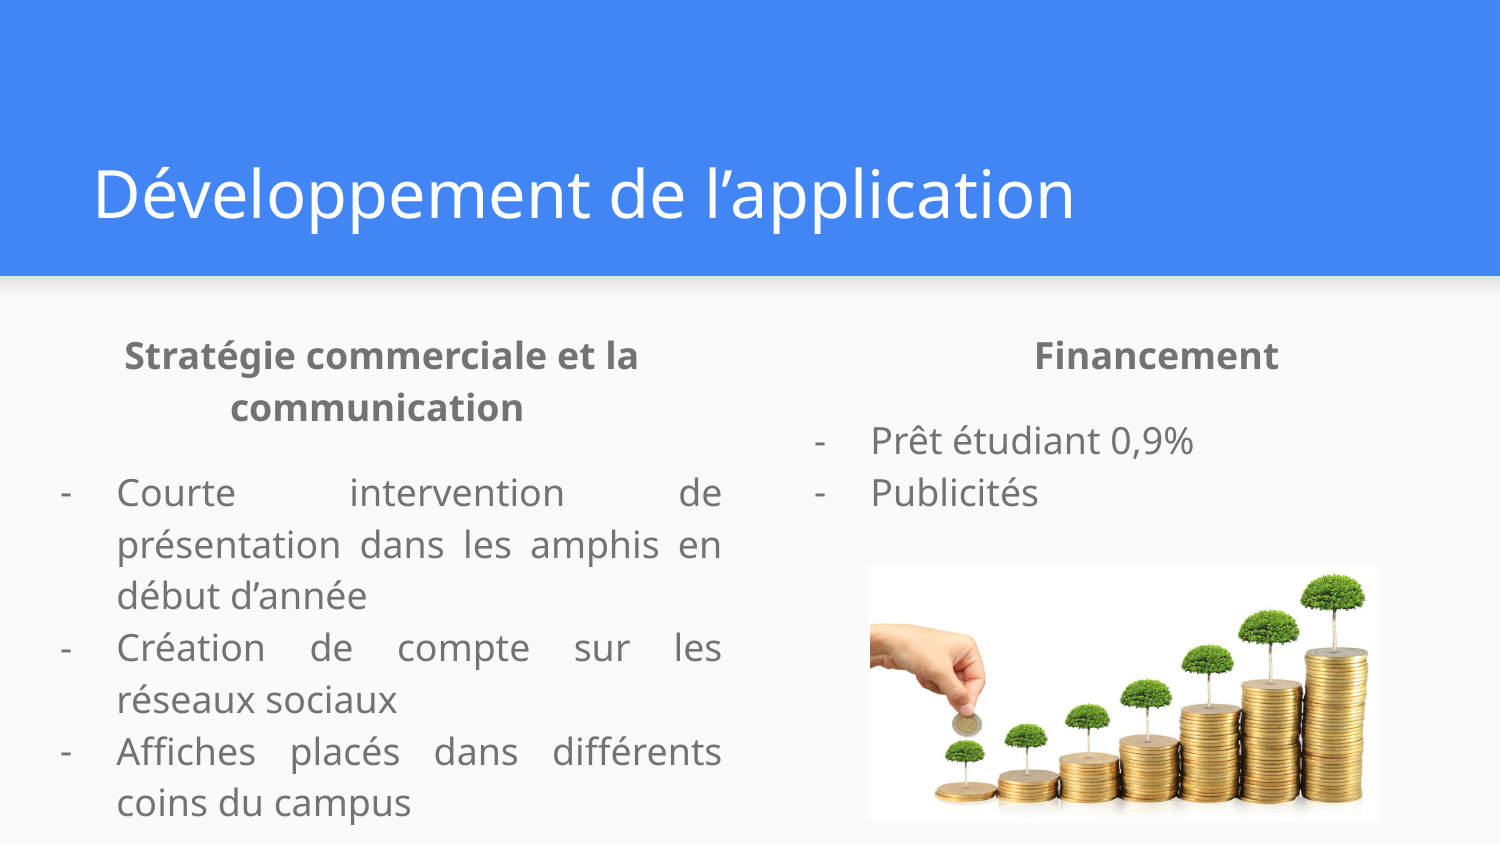

# Développement de l’application
Stratégie commerciale et la communication
Courte intervention de présentation dans les amphis en début d’année
Création de compte sur les réseaux sociaux
Affiches placés dans différents coins du campus
Financement
Prêt étudiant 0,9%
Publicités